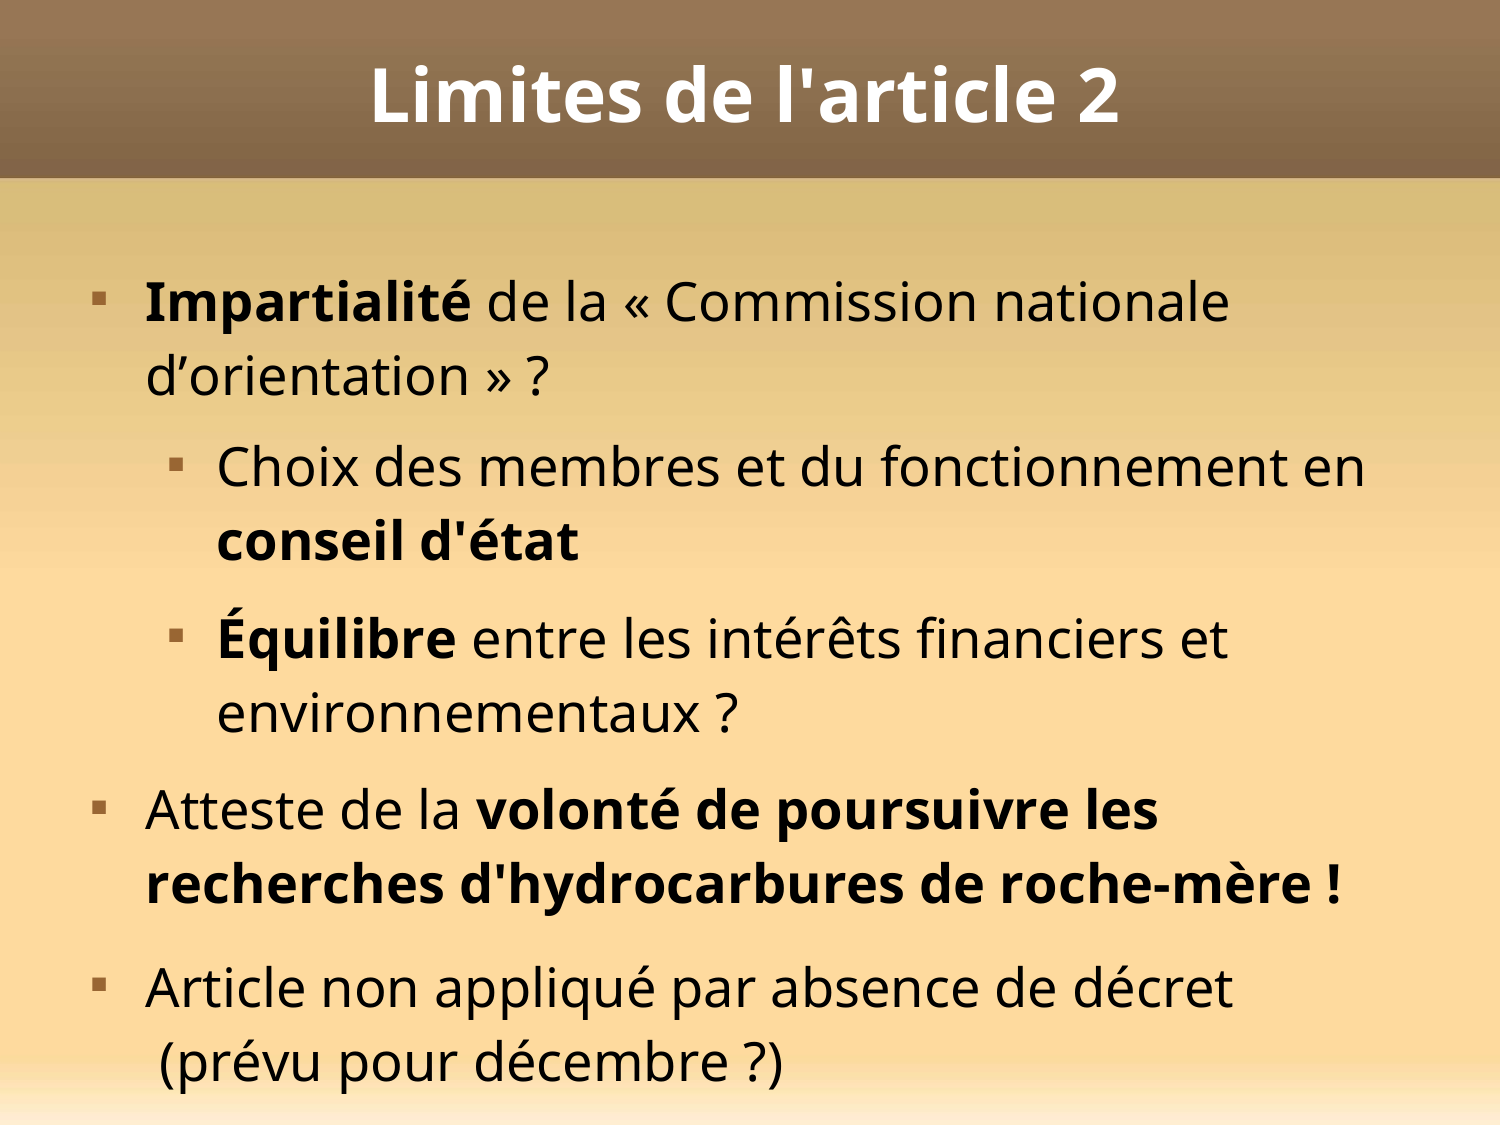

# Limites de l'article 2
Impartialité de la « Commission nationale d’orientation » ?
Choix des membres et du fonctionnement en conseil d'état
Équilibre entre les intérêts financiers et environnementaux ?
Atteste de la volonté de poursuivre les recherches d'hydrocarbures de roche-mère !
Article non appliqué par absence de décret
 (prévu pour décembre ?)